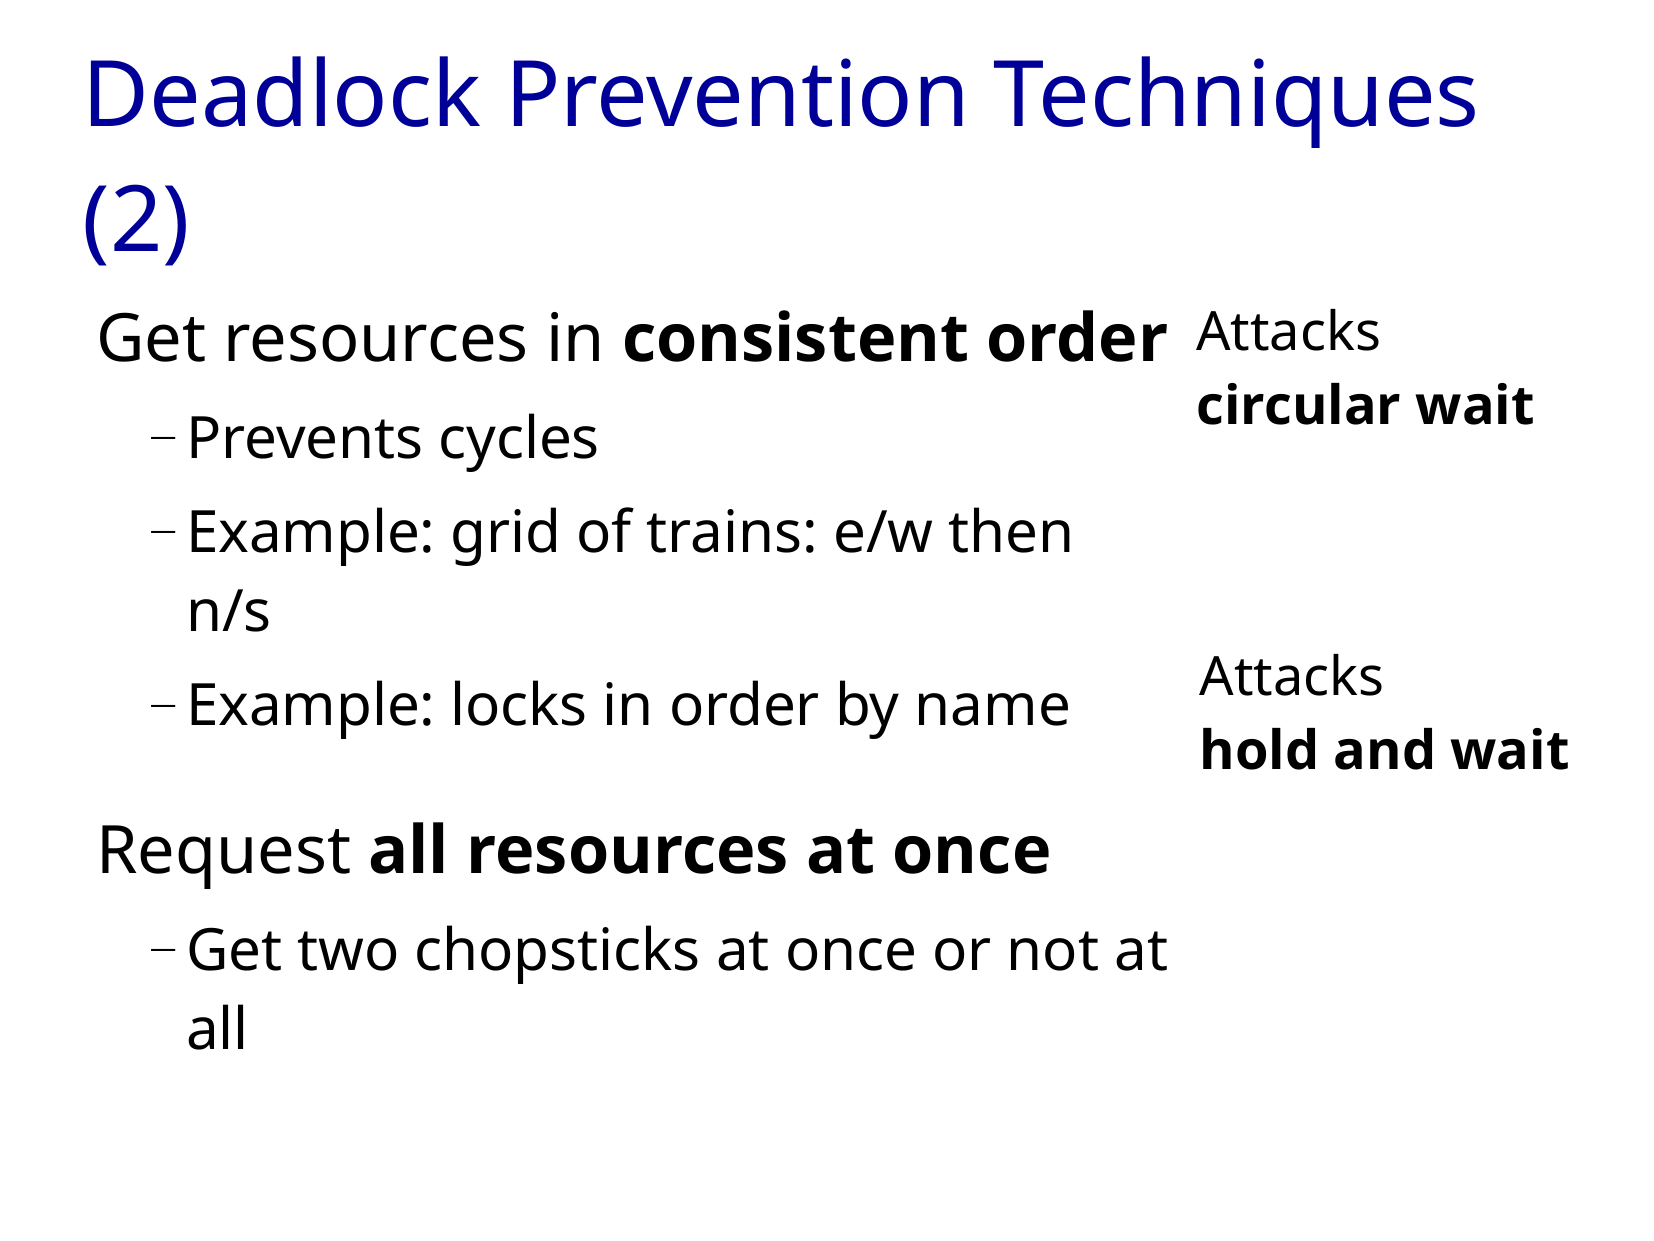

# Deadlock Prevention Techniques (2)
Attacks
circular wait
Get resources in consistent order
Prevents cycles
Example: grid of trains: e/w then n/s
Example: locks in order by name
Request all resources at once
Get two chopsticks at once or not at all
Attacks
hold and wait